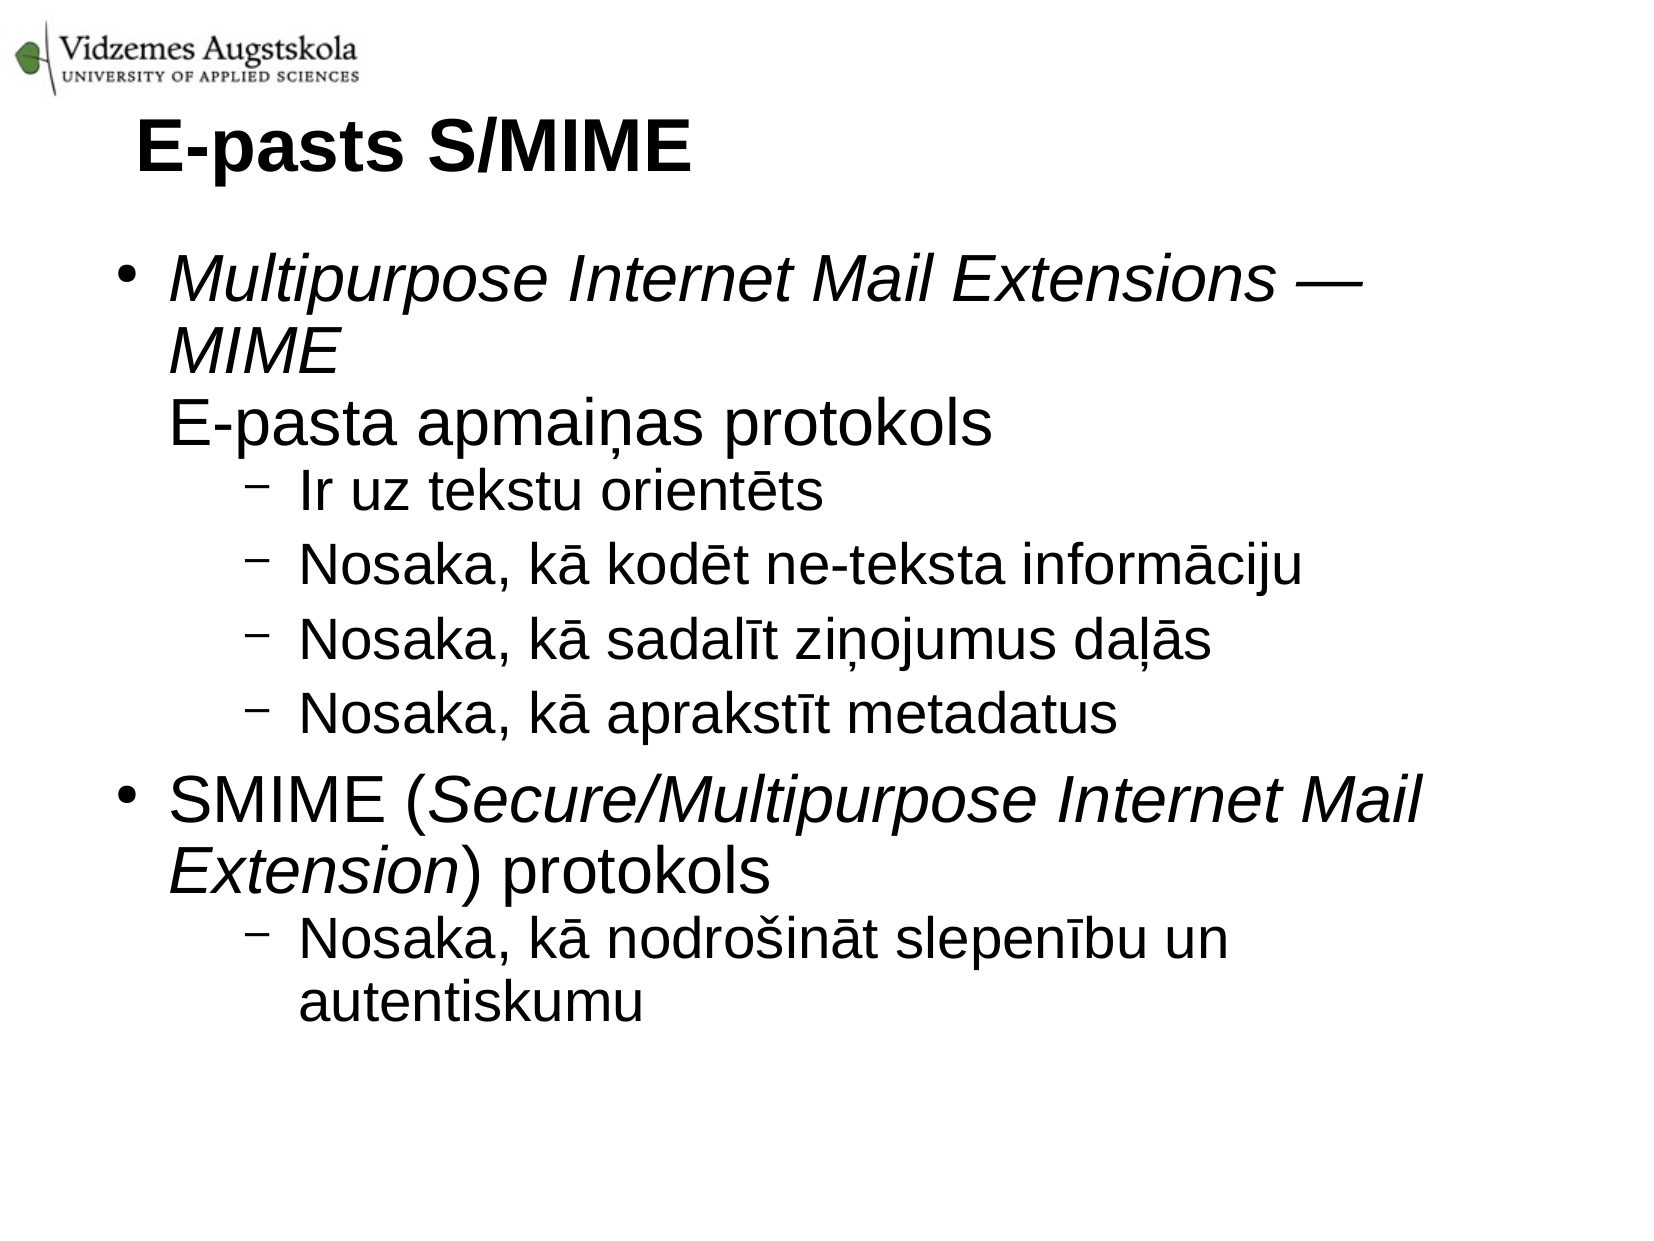

# E-pasts S/MIME
Multipurpose Internet Mail Extensions — MIME
E-pasta apmaiņas protokols
Ir uz tekstu orientēts
Nosaka, kā kodēt ne-teksta informāciju
Nosaka, kā sadalīt ziņojumus daļās
Nosaka, kā aprakstīt metadatus
SMIME (Secure/Multipurpose Internet Mail Extension) protokols
Nosaka, kā nodrošināt slepenību un autentiskumu